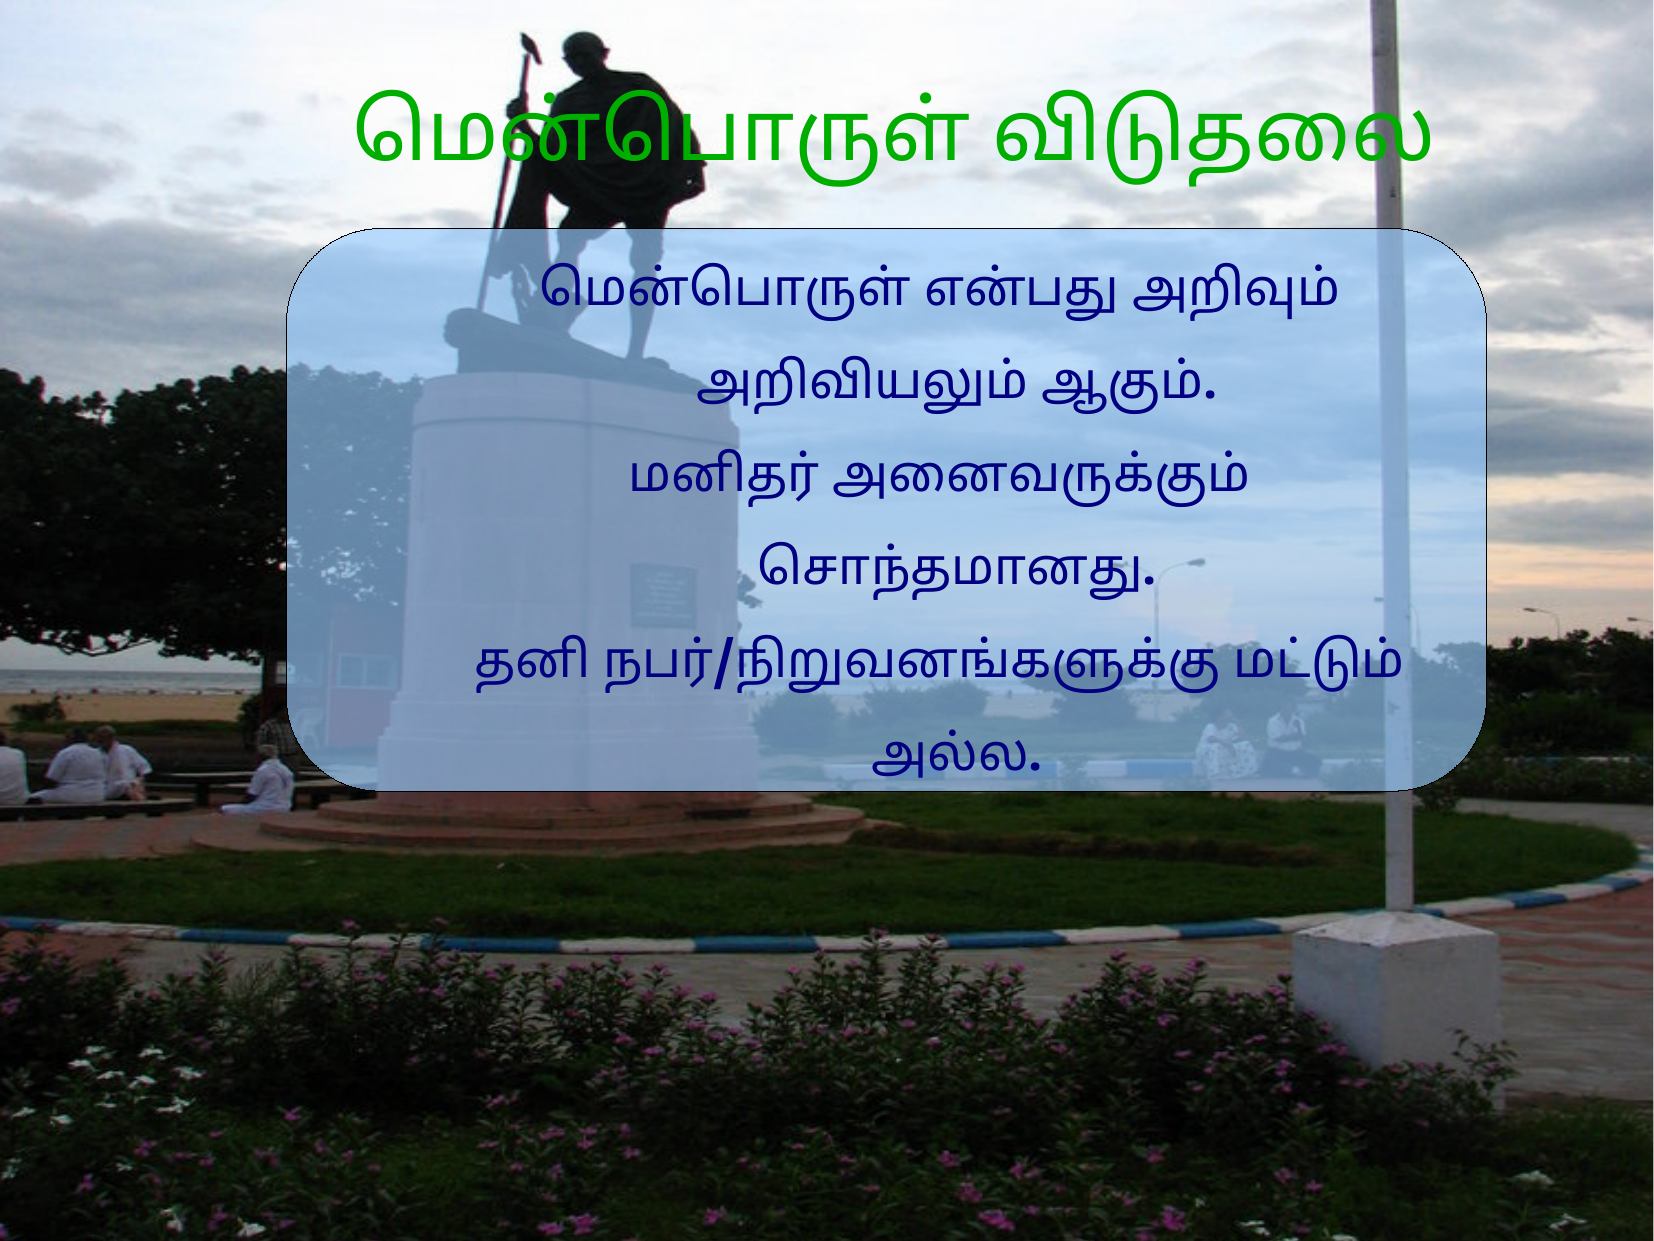

மென்பொருள் விடுதலை
மென்பொருள் என்பது அறிவும் அறிவியலும் ஆகும்.
மனிதர் அனைவருக்கும் சொந்தமானது.
தனி நபர்/நிறுவனங்களுக்கு மட்டும் அல்ல.